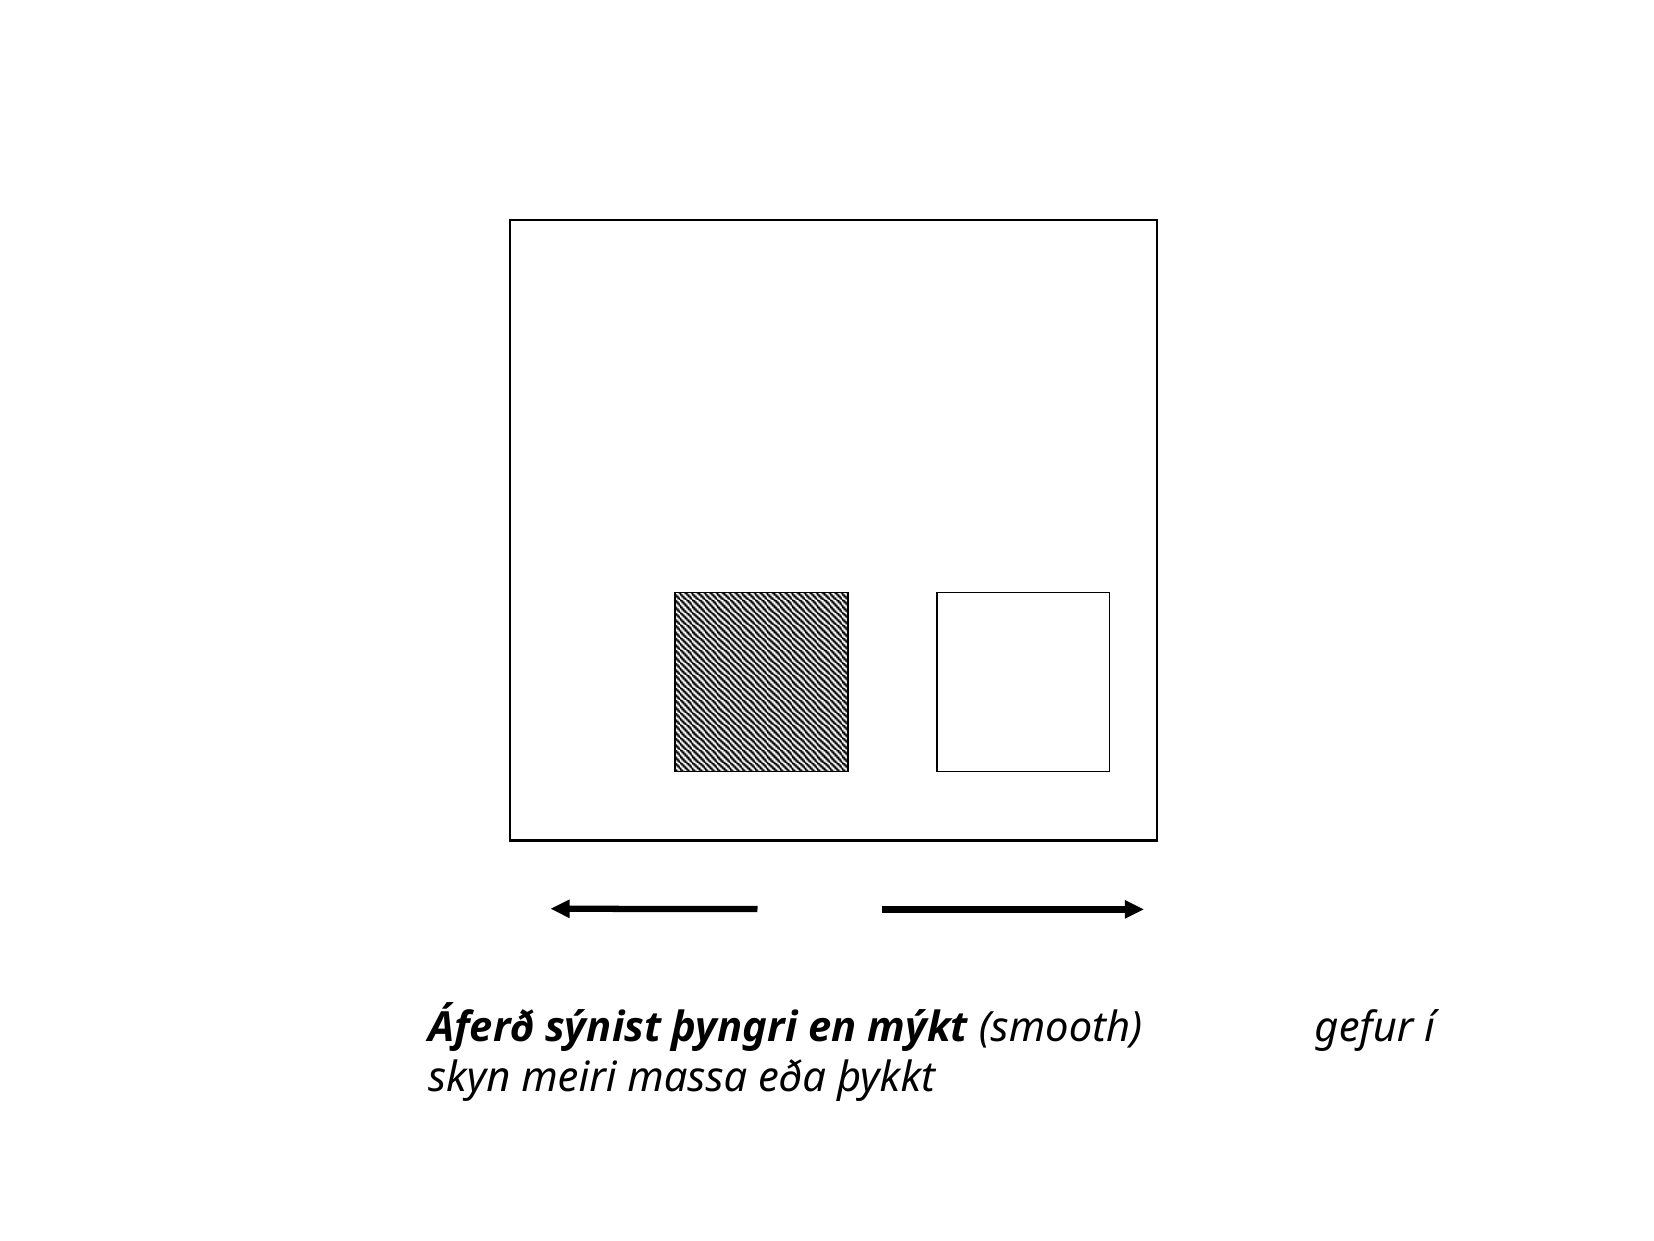

Áferð sýnist þyngri en mýkt (smooth) gefur í skyn meiri massa eða þykkt